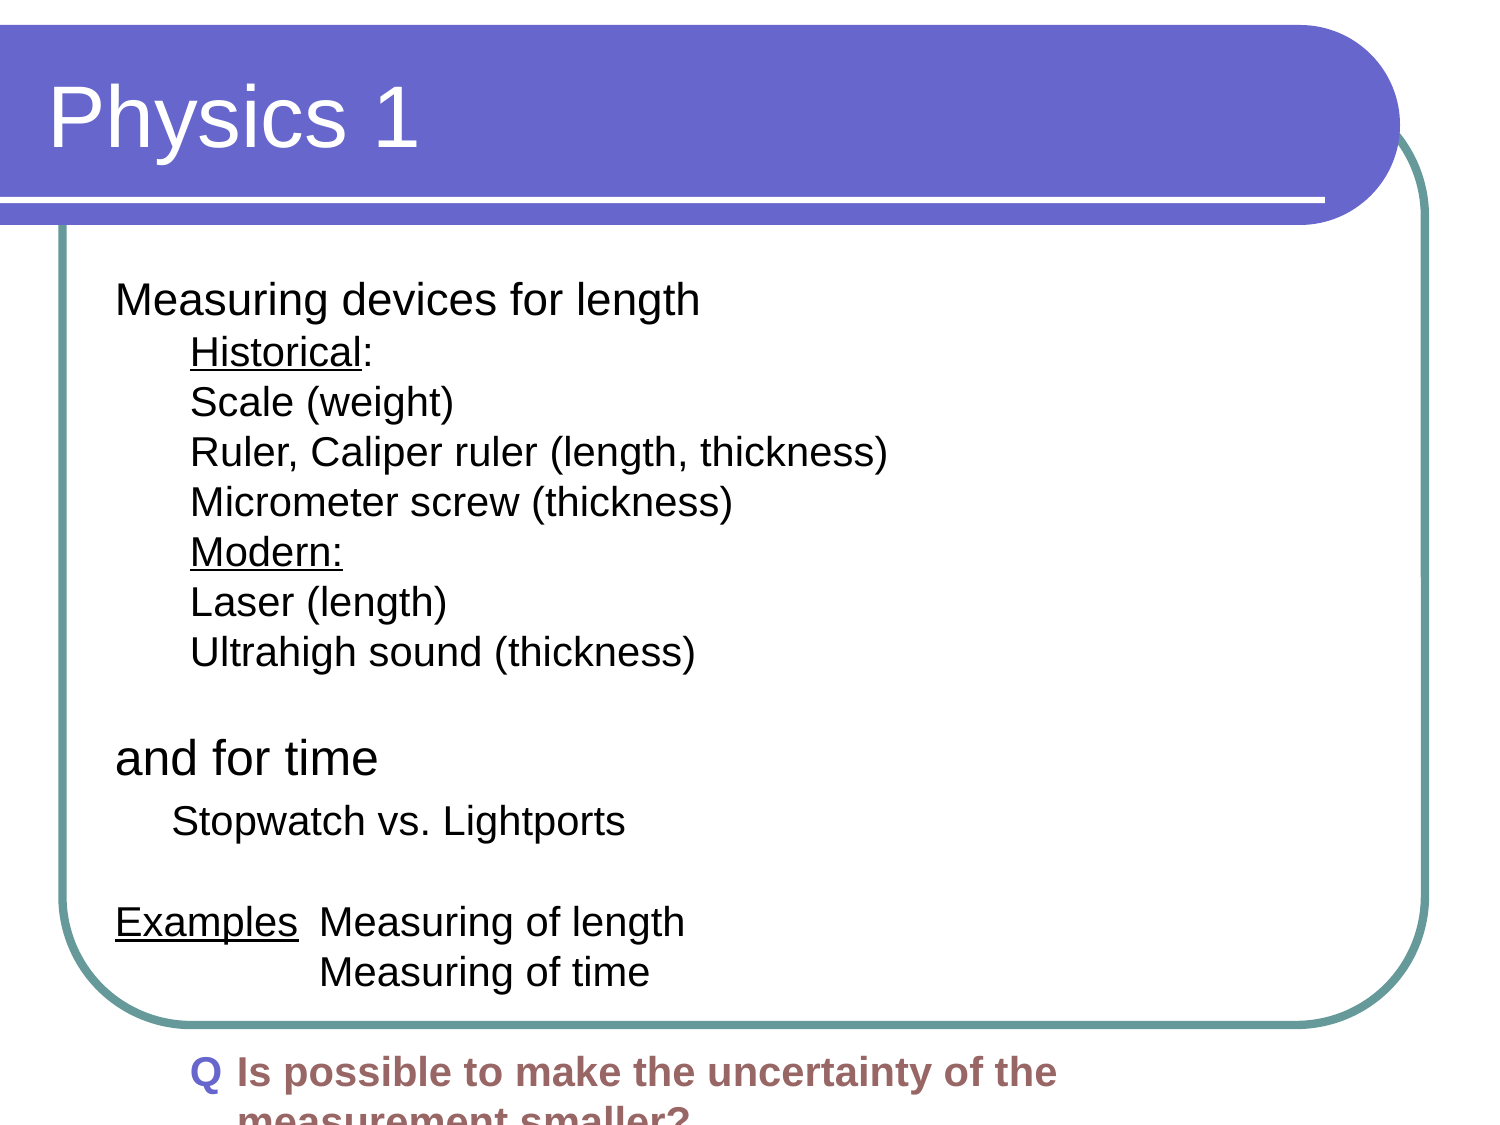

# Physics 1
Measuring devices for length
Historical:
Scale (weight)
Ruler, Caliper ruler (length, thickness)
Micrometer screw (thickness)
Modern:
Laser (length)
Ultrahigh sound (thickness)
and for time
	Stopwatch vs. Lightports
Examples	Measuring of length
			Measuring of time
Q	Is possible to make the uncertainty of the measurement smaller?